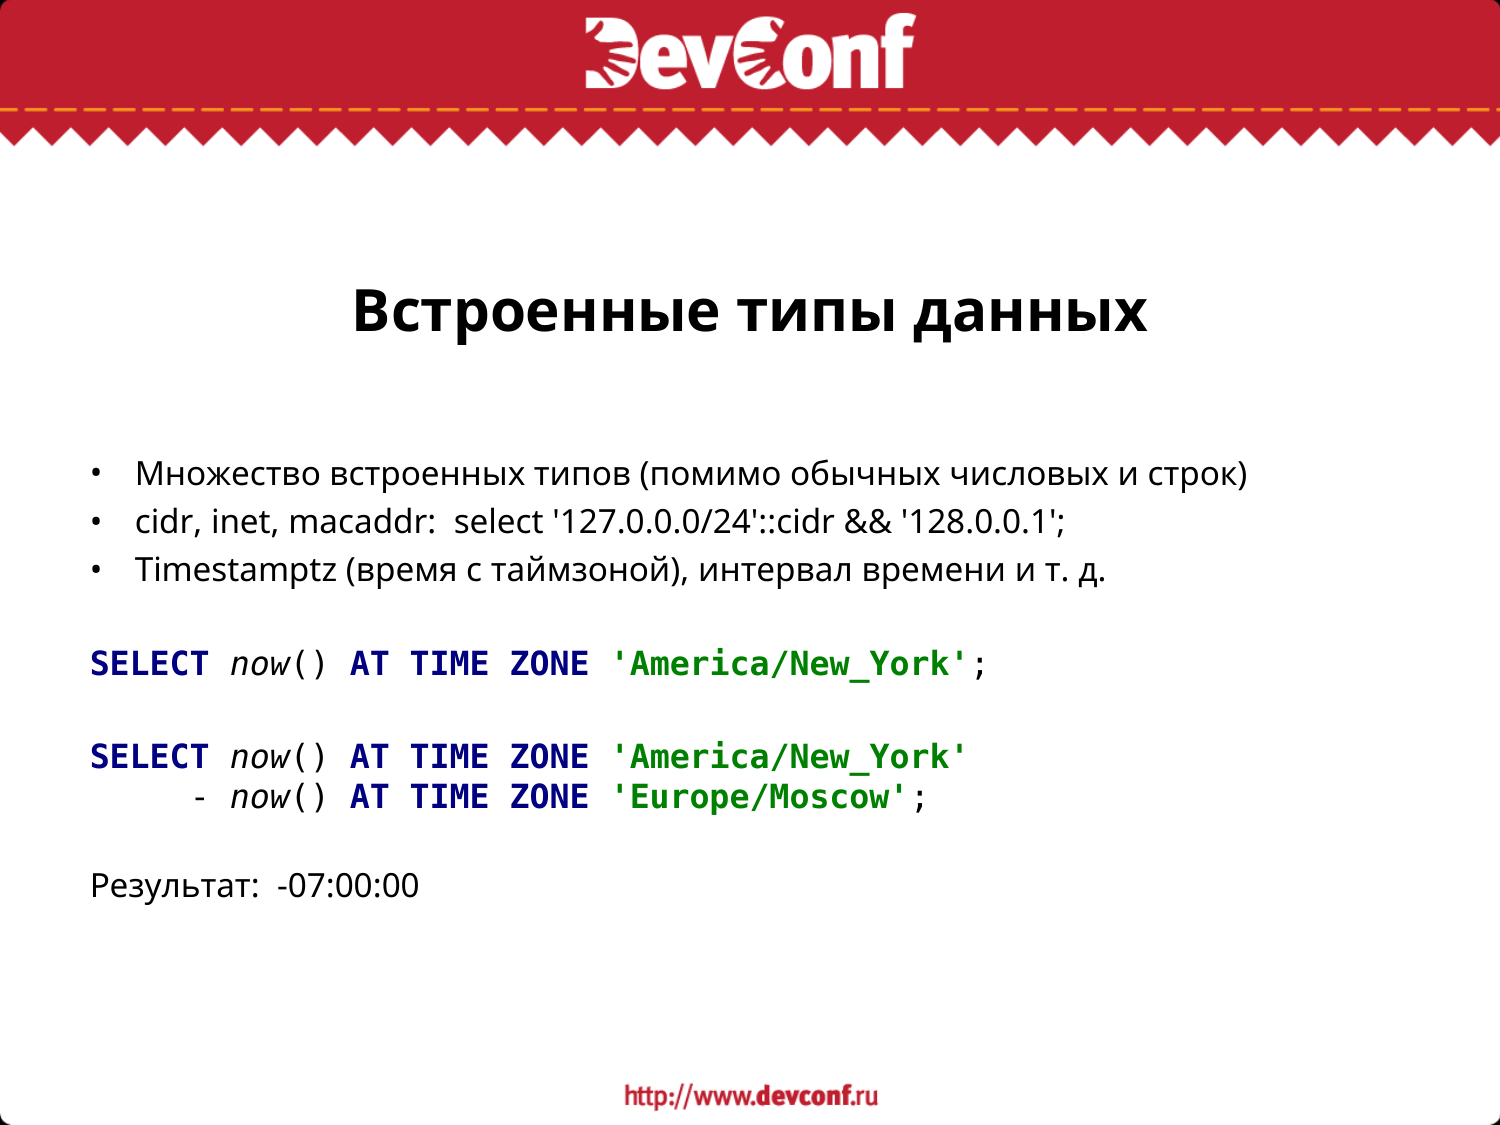

# Встроенные типы данных
Множество встроенных типов (помимо обычных числовых и строк)
cidr, inet, macaddr: select '127.0.0.0/24'::cidr && '128.0.0.1';
Timestamptz (время с таймзоной), интервал времени и т. д.
SELECT now() AT TIME ZONE 'America/New_York';
SELECT now() AT TIME ZONE 'America/New_York'
 - now() AT TIME ZONE 'Europe/Moscow';
Результат: -07:00:00